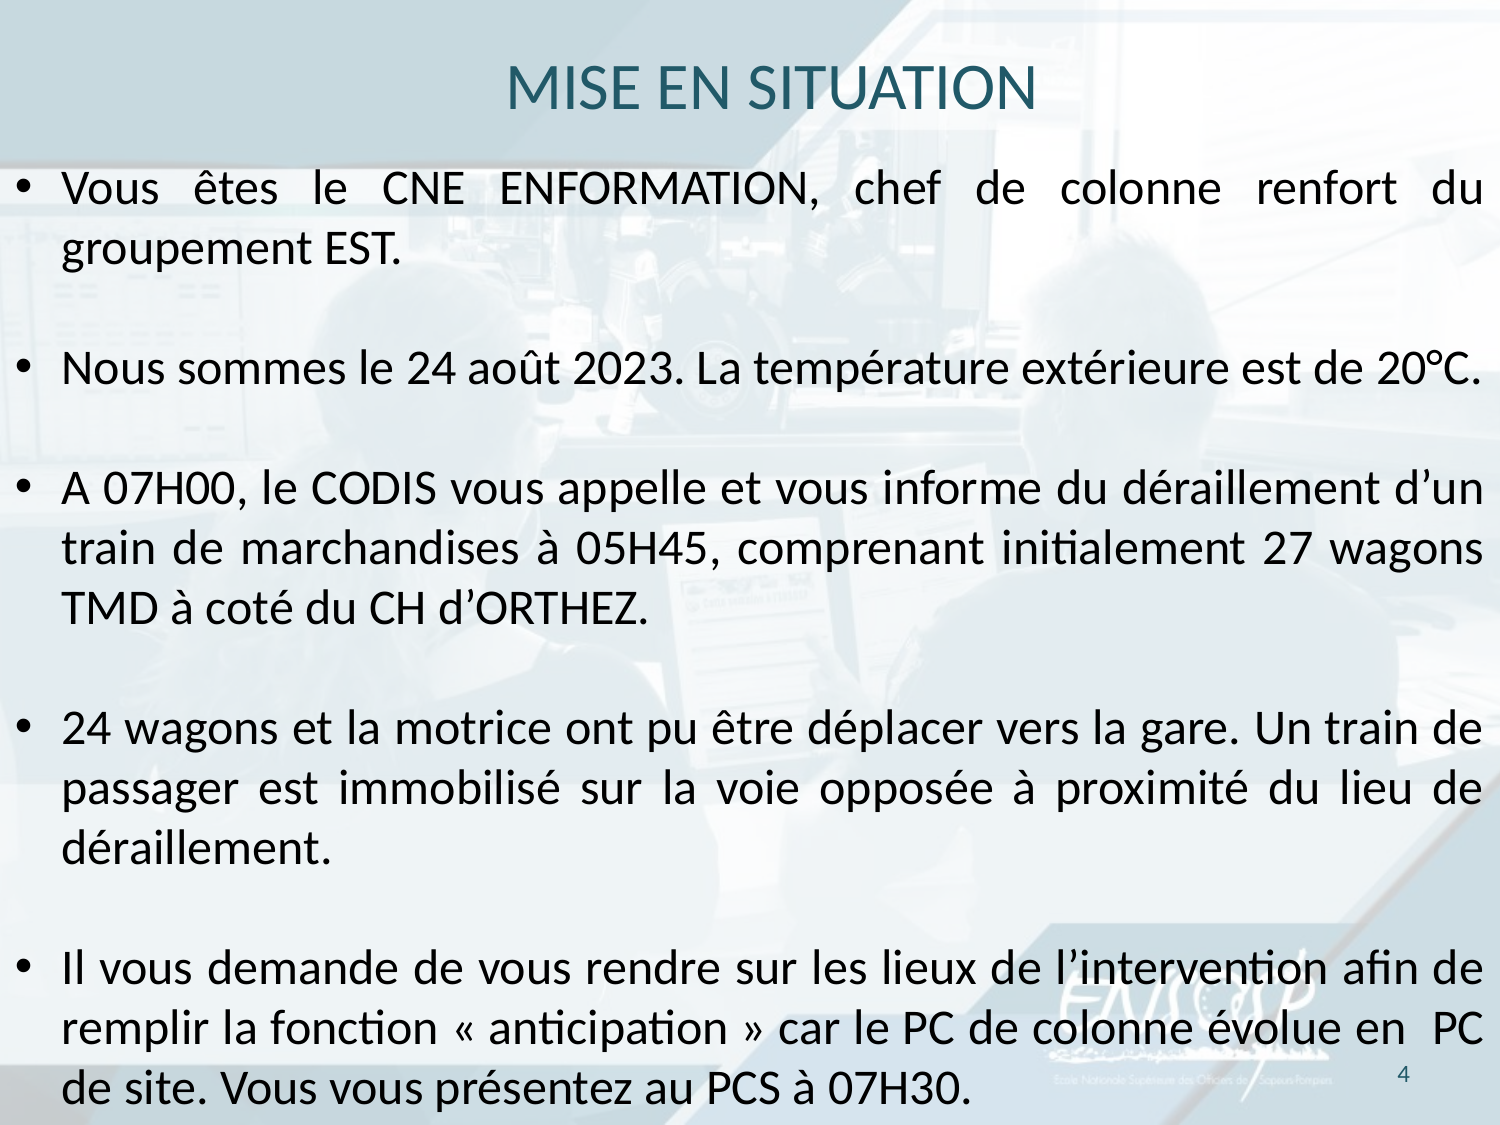

# Mise en situation
Vous êtes le CNE ENFORMATION, chef de colonne renfort du groupement EST.
Nous sommes le 24 août 2023. La température extérieure est de 20°C.
A 07H00, le CODIS vous appelle et vous informe du déraillement d’un train de marchandises à 05H45, comprenant initialement 27 wagons TMD à coté du CH d’ORTHEZ.
24 wagons et la motrice ont pu être déplacer vers la gare. Un train de passager est immobilisé sur la voie opposée à proximité du lieu de déraillement.
Il vous demande de vous rendre sur les lieux de l’intervention afin de remplir la fonction « anticipation » car le PC de colonne évolue en PC de site. Vous vous présentez au PCS à 07H30.